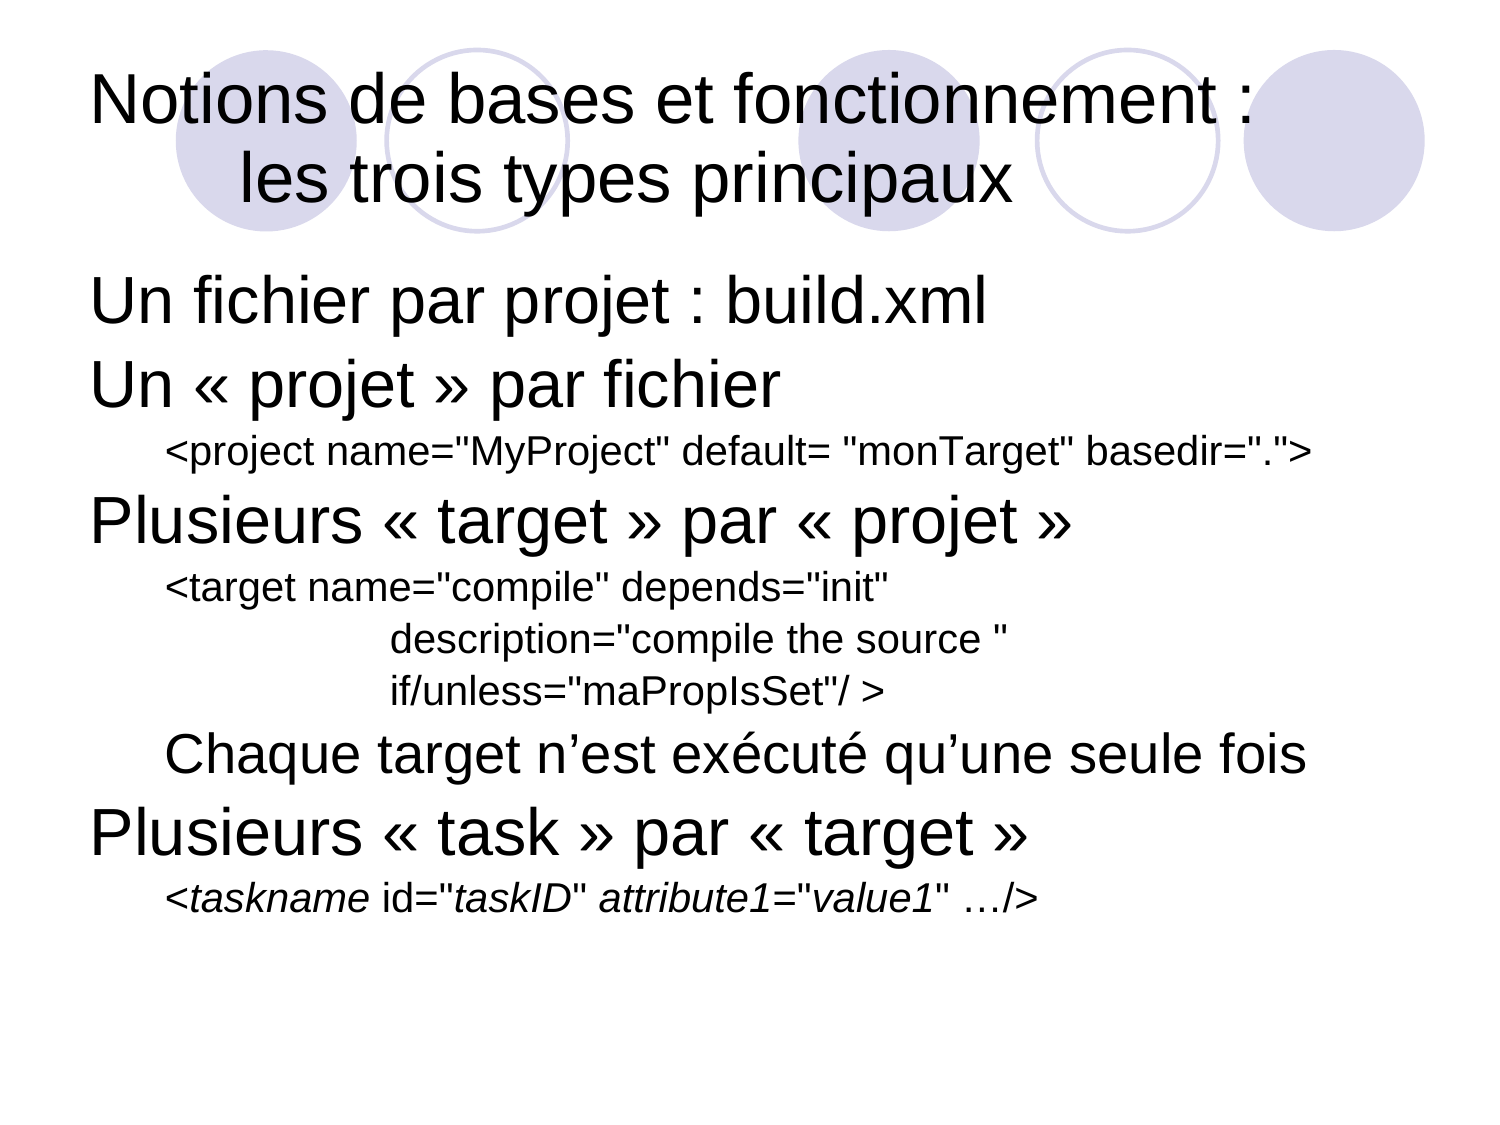

# Notions de bases et fonctionnement : les trois types principaux
Un fichier par projet : build.xml
Un « projet » par fichier
<project name="MyProject" default= "monTarget" basedir=".">
Plusieurs « target » par « projet »
<target name="compile" depends="init"
		 	description="compile the source "
			if/unless="maPropIsSet"/ >
Chaque target n’est exécuté qu’une seule fois
Plusieurs « task » par « target »
<taskname id="taskID" attribute1="value1" …/>